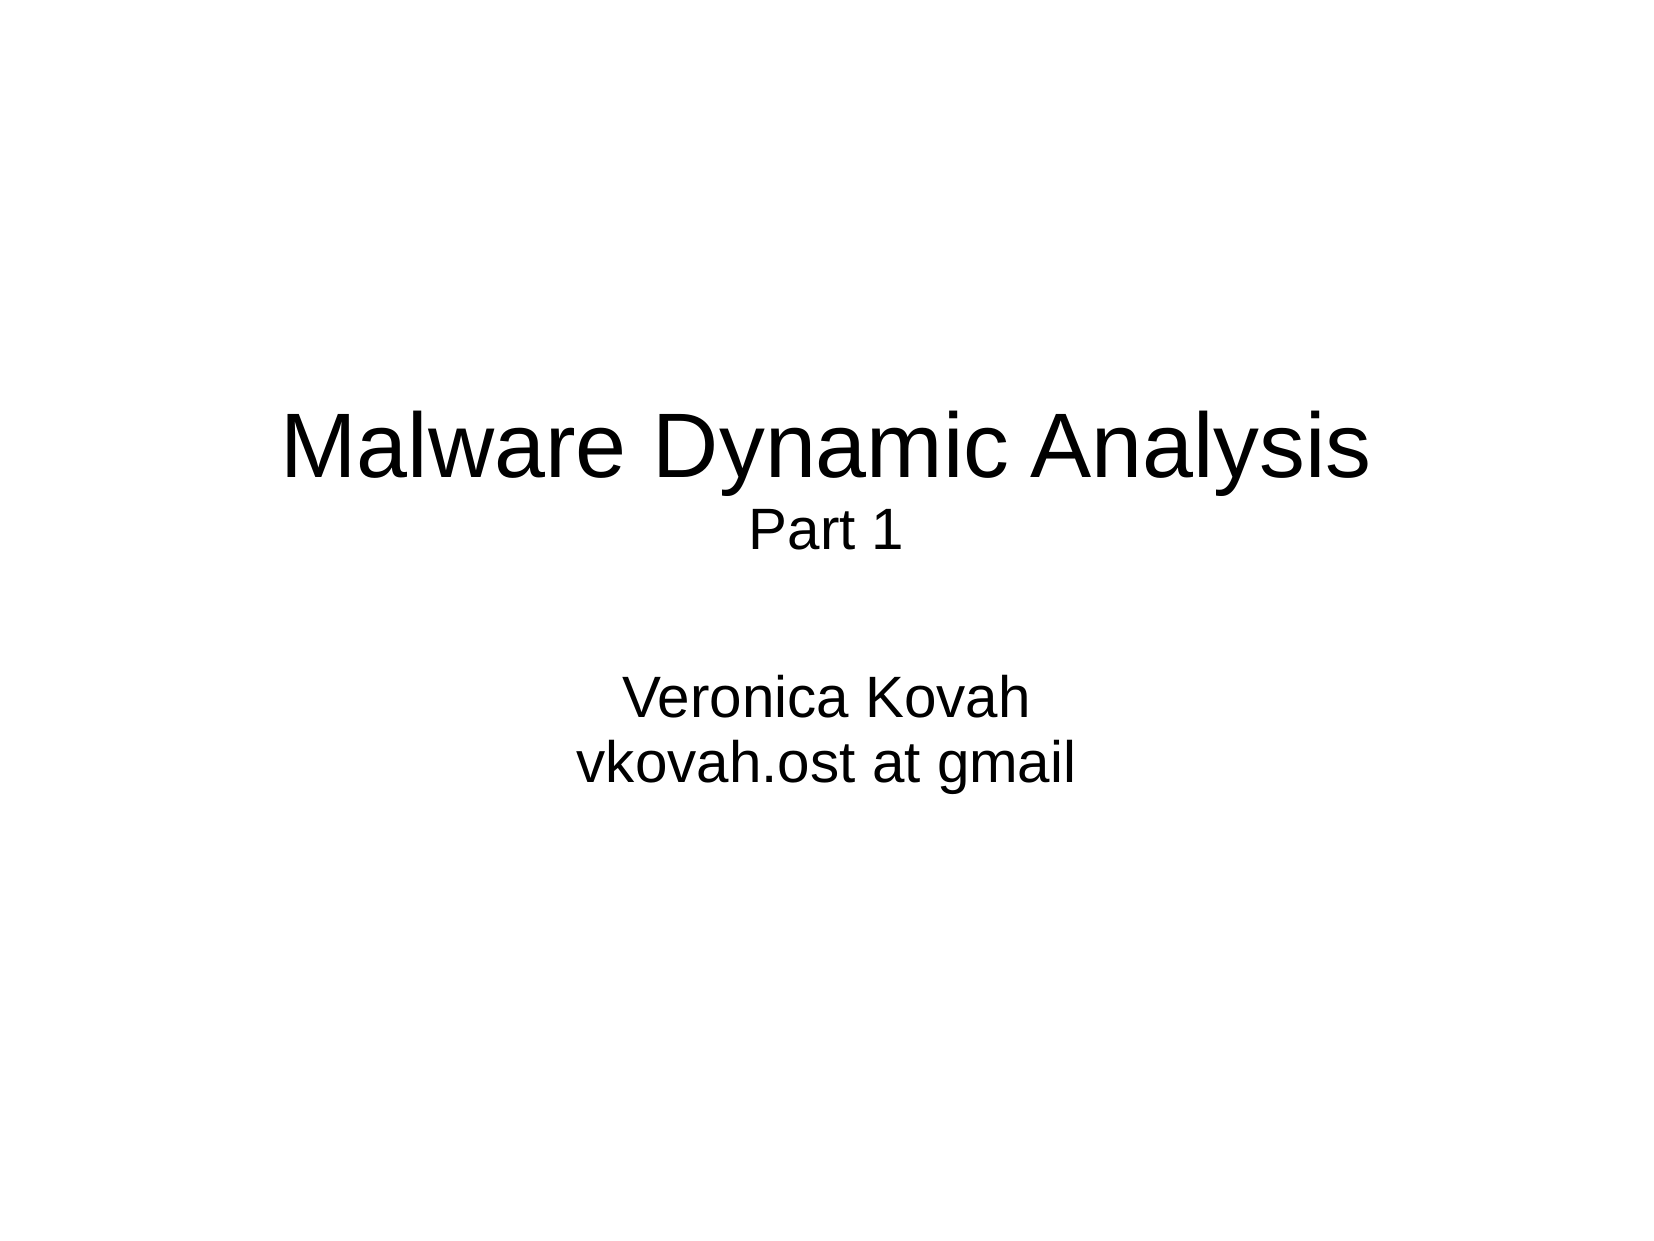

# Malware Dynamic Analysis
Part 1
Veronica Kovah
vkovah.ost at gmail